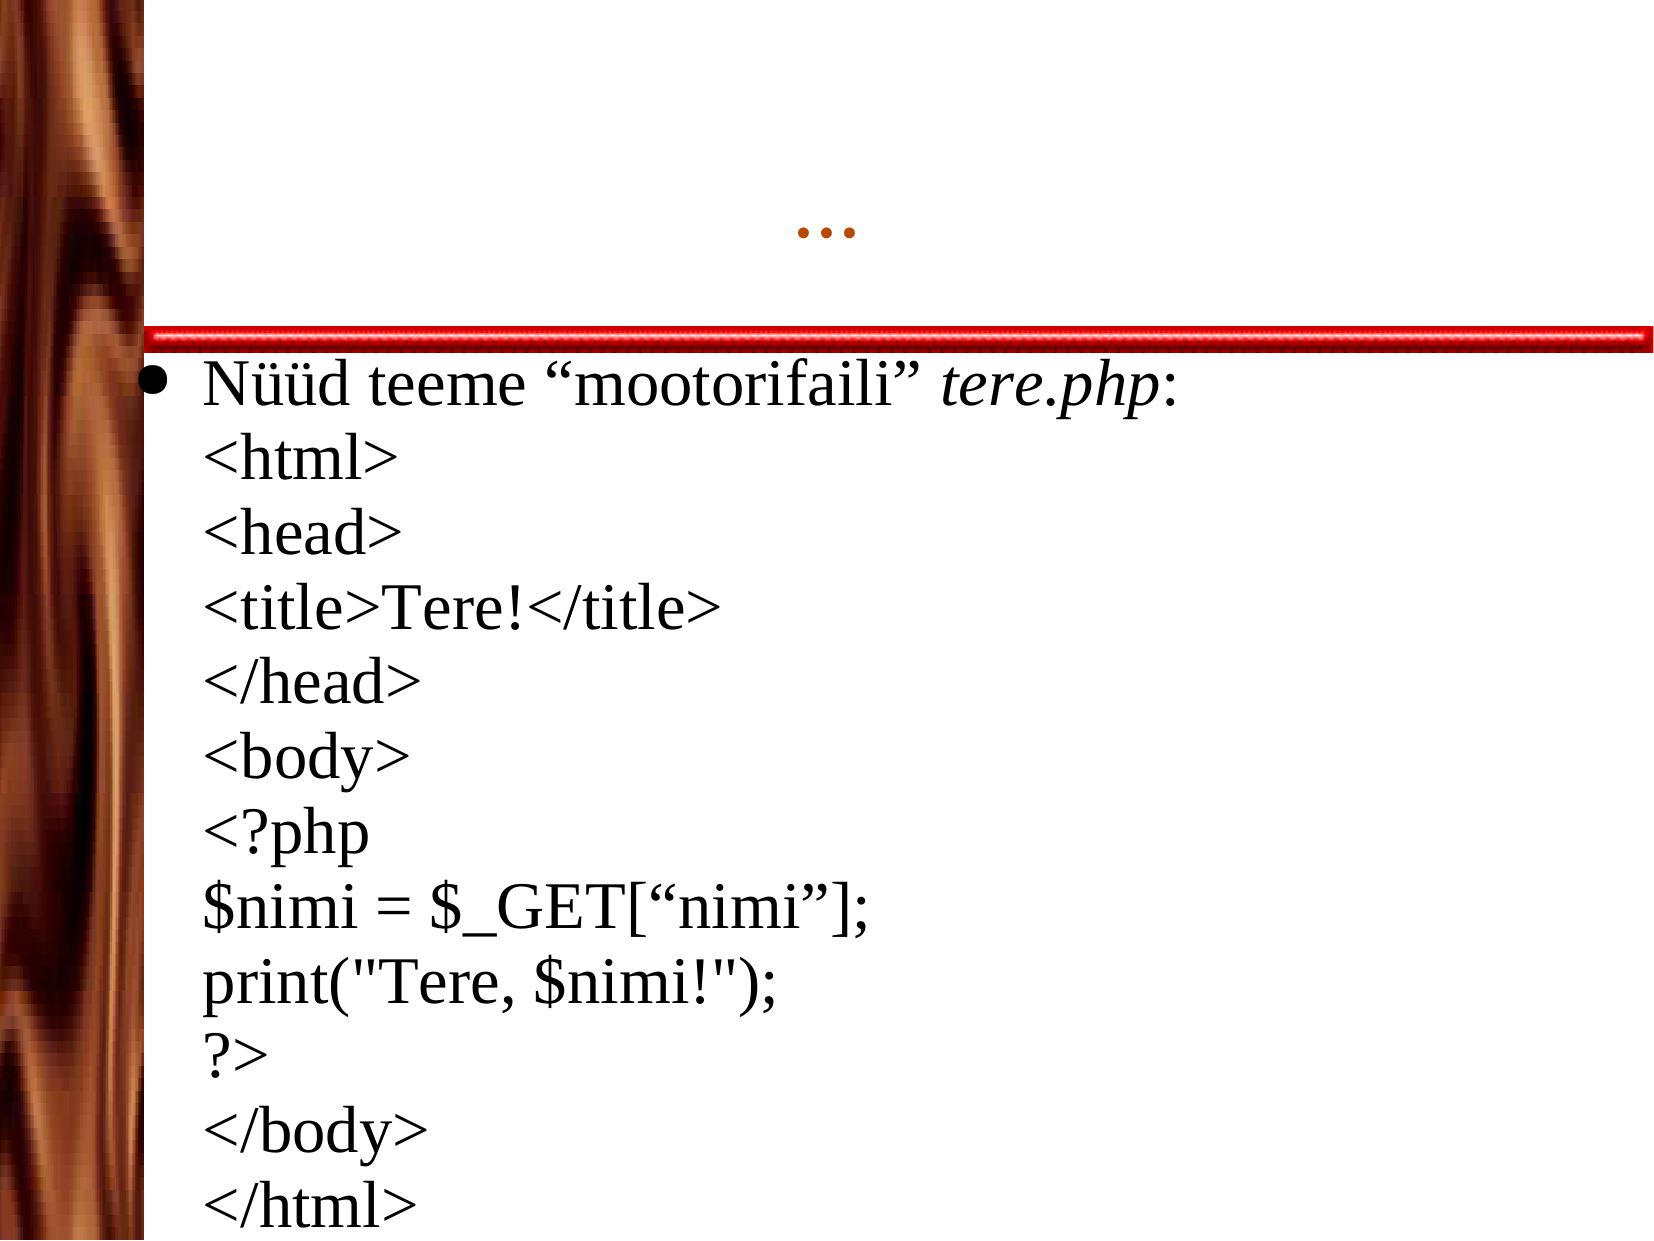

# ...
Nüüd teeme “mootorifaili” tere.php:
<html>
<head>
<title>Tere!</title>
</head>
<body>
<?php
$nimi = $_GET[“nimi”];
print("Tere, $nimi!");
?>
</body>
</html>